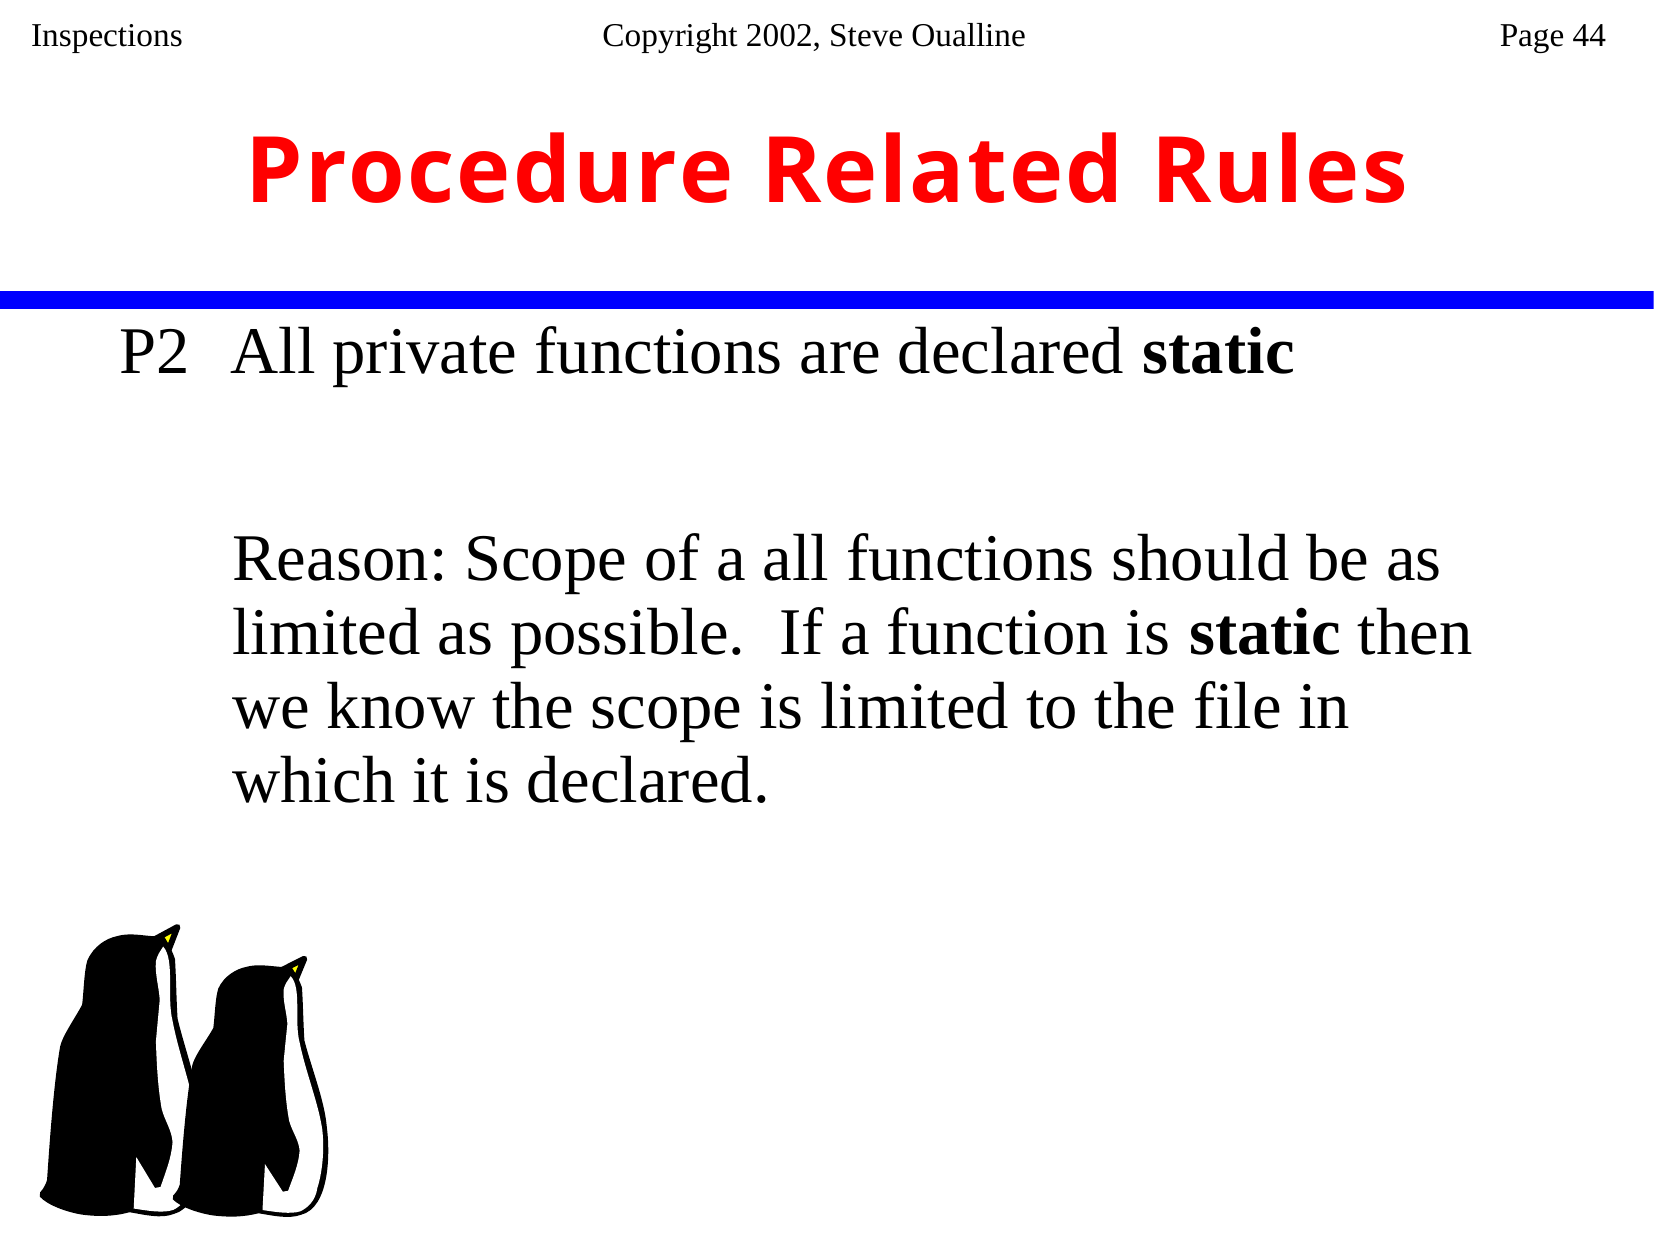

# Procedure Related Rules
P2	All private functions are declared static
Reason: Scope of a all functions should be as limited as possible. If a function is static then we know the scope is limited to the file in which it is declared.